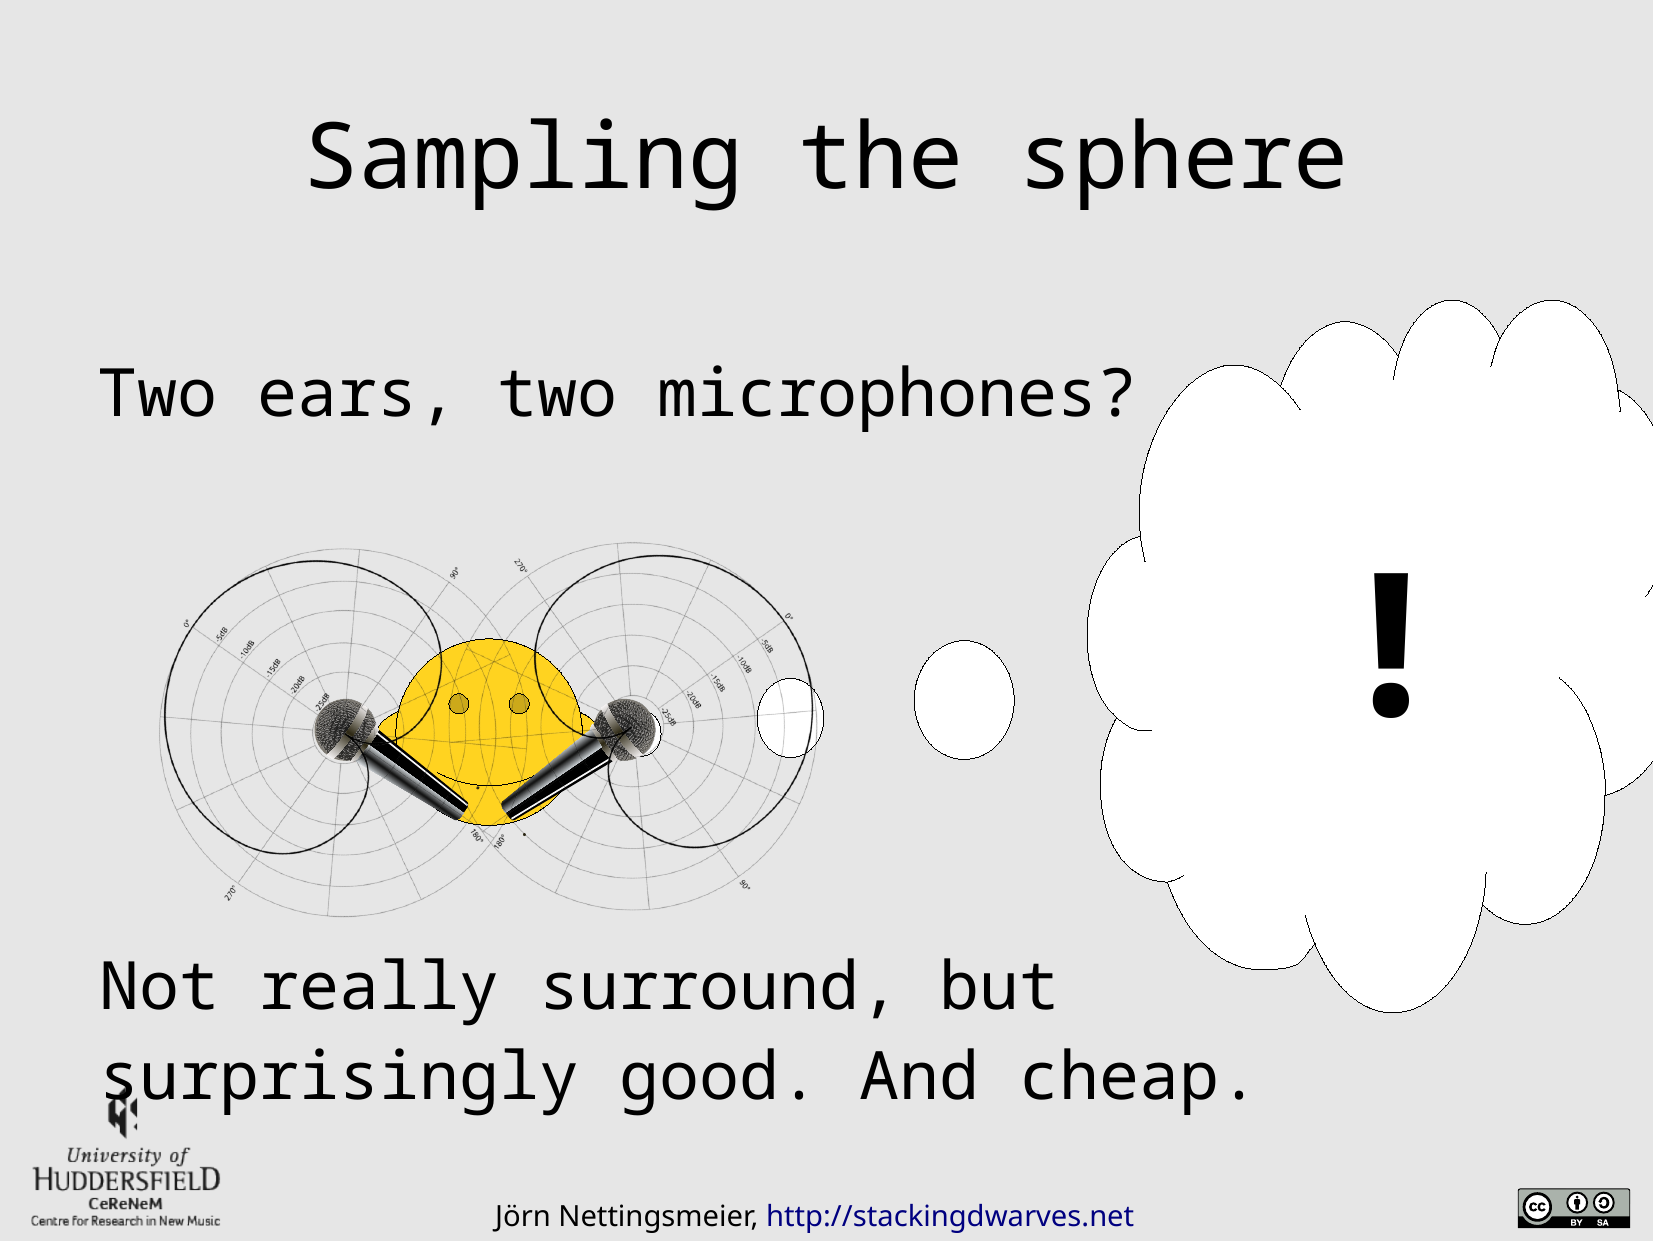

# Sampling the sphere
Two ears, two microphones?
!
Not really surround, but surprisingly good. And cheap.